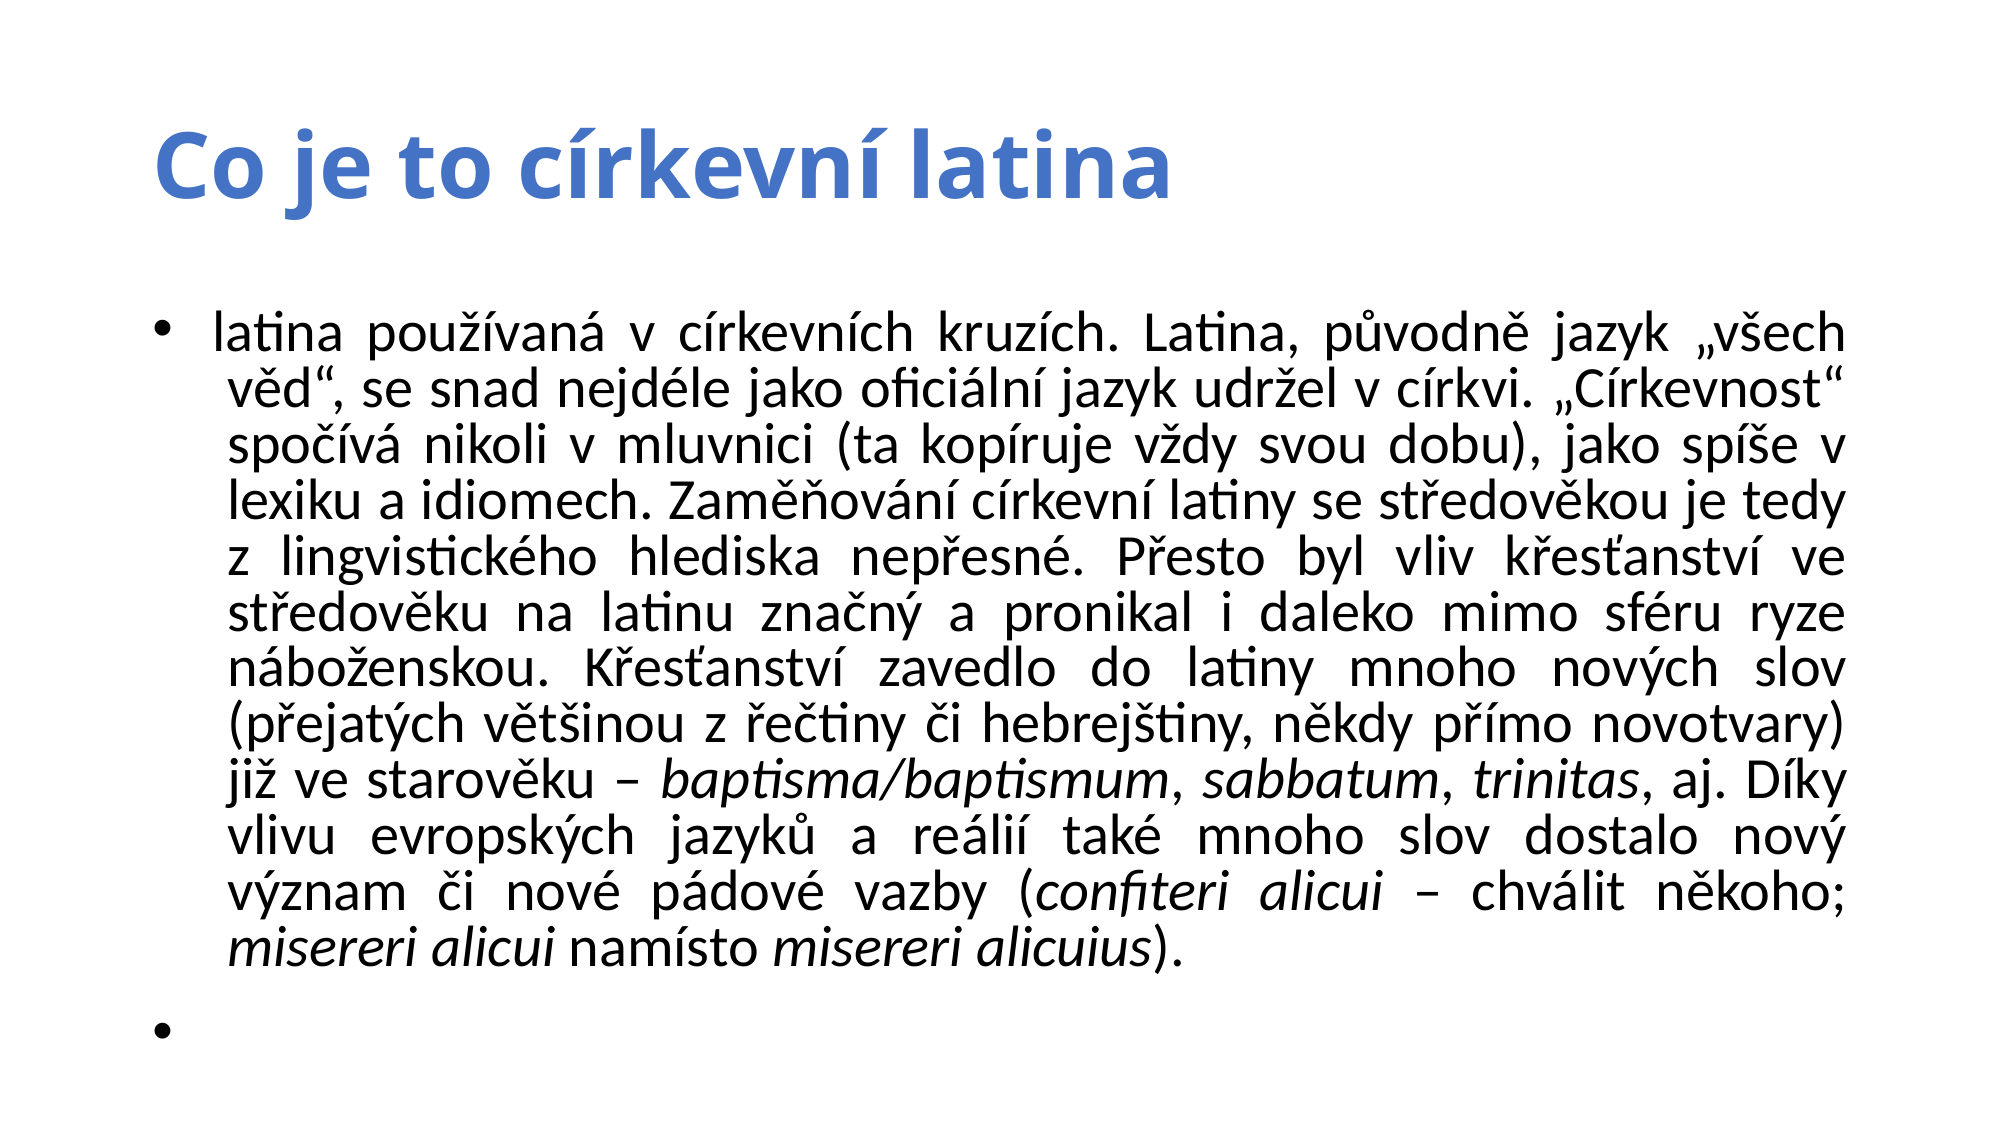

# Co je to církevní latina
 latina používaná v církevních kruzích. Latina, původně jazyk „všech věd“, se snad nejdéle jako oficiální jazyk udržel v církvi. „Církevnost“ spočívá nikoli v mluvnici (ta kopíruje vždy svou dobu), jako spíše v lexiku a idiomech. Zaměňování církevní latiny se středověkou je tedy z lingvistického hlediska nepřesné. Přesto byl vliv křesťanství ve středověku na latinu značný a pronikal i daleko mimo sféru ryze náboženskou. Křesťanství zavedlo do latiny mnoho nových slov (přejatých většinou z řečtiny či hebrejštiny, někdy přímo novotvary) již ve starověku – baptisma/baptismum, sabbatum, trinitas, aj. Díky vlivu evropských jazyků a reálií také mnoho slov dostalo nový význam či nové pádové vazby (confiteri alicui – chválit někoho; misereri alicui namísto misereri alicuius).